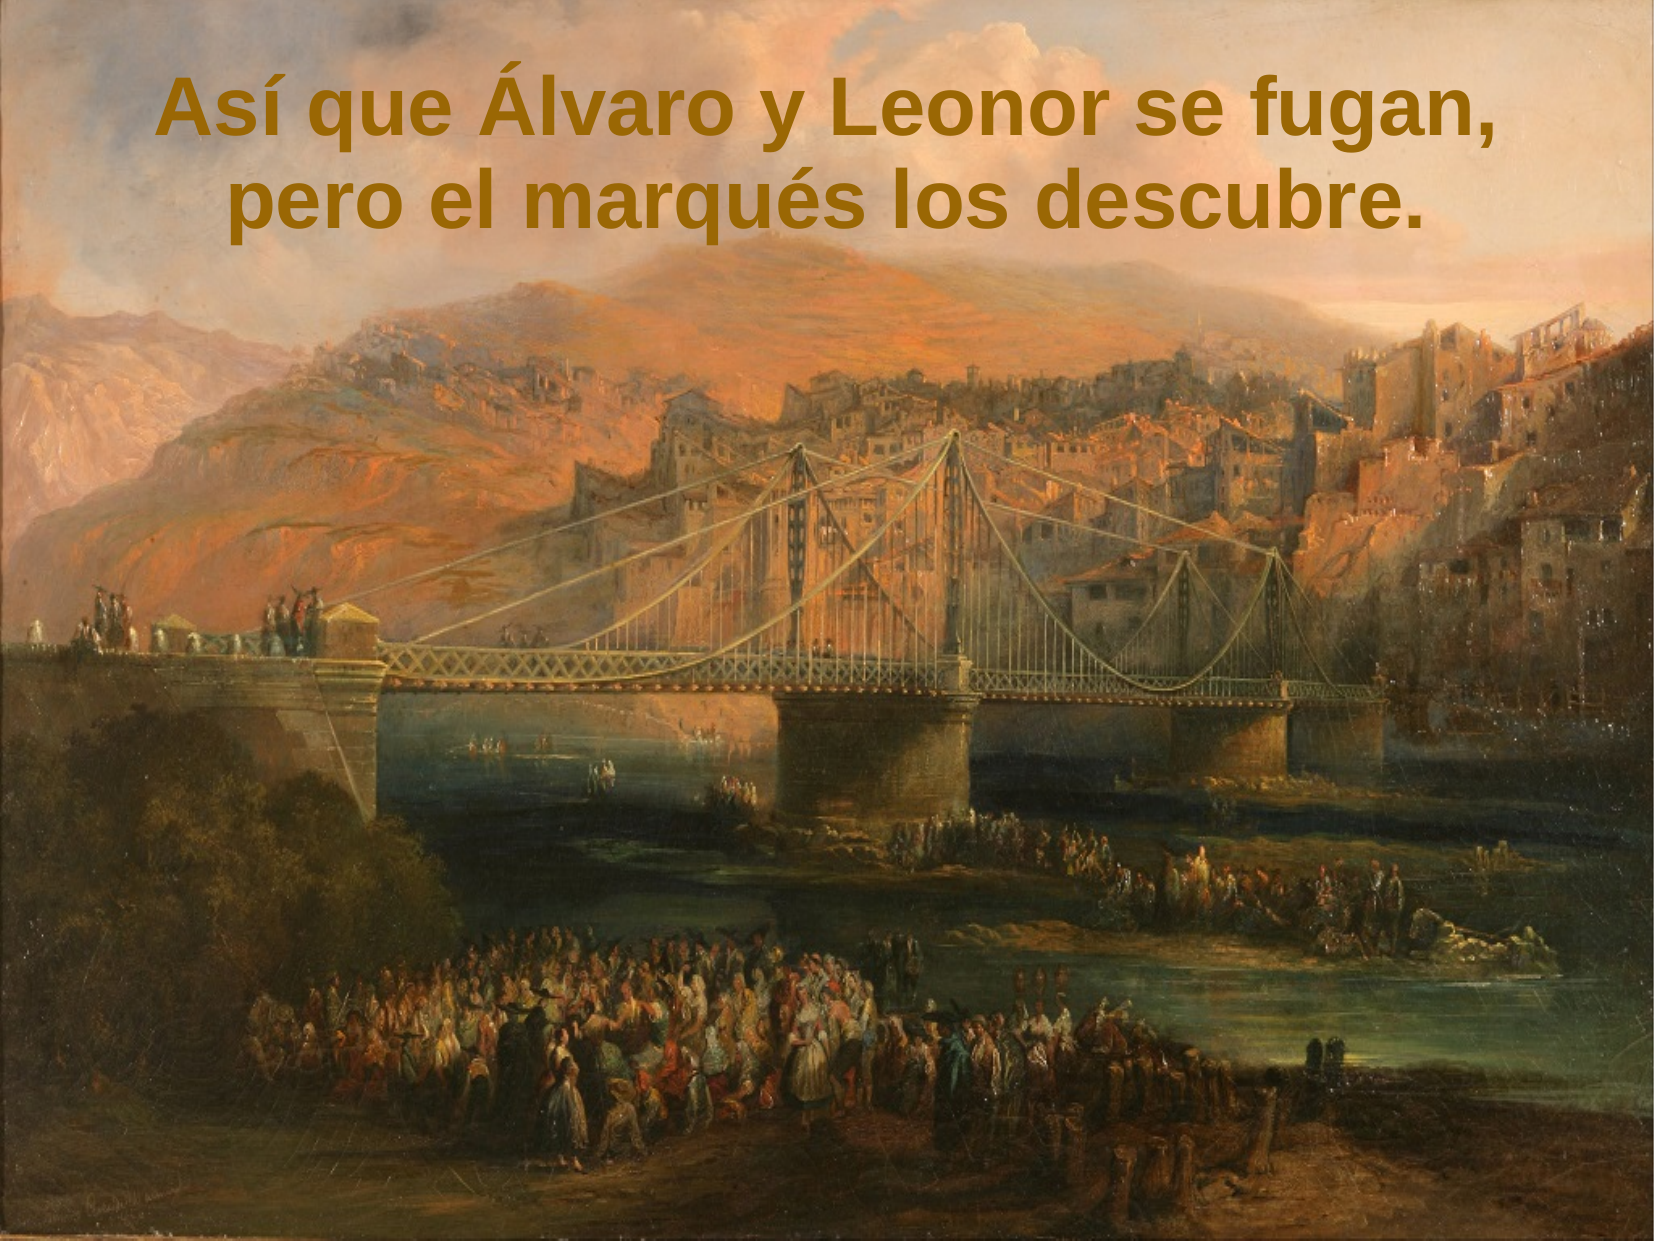

# Así que Álvaro y Leonor se fugan, pero el marqués los descubre.